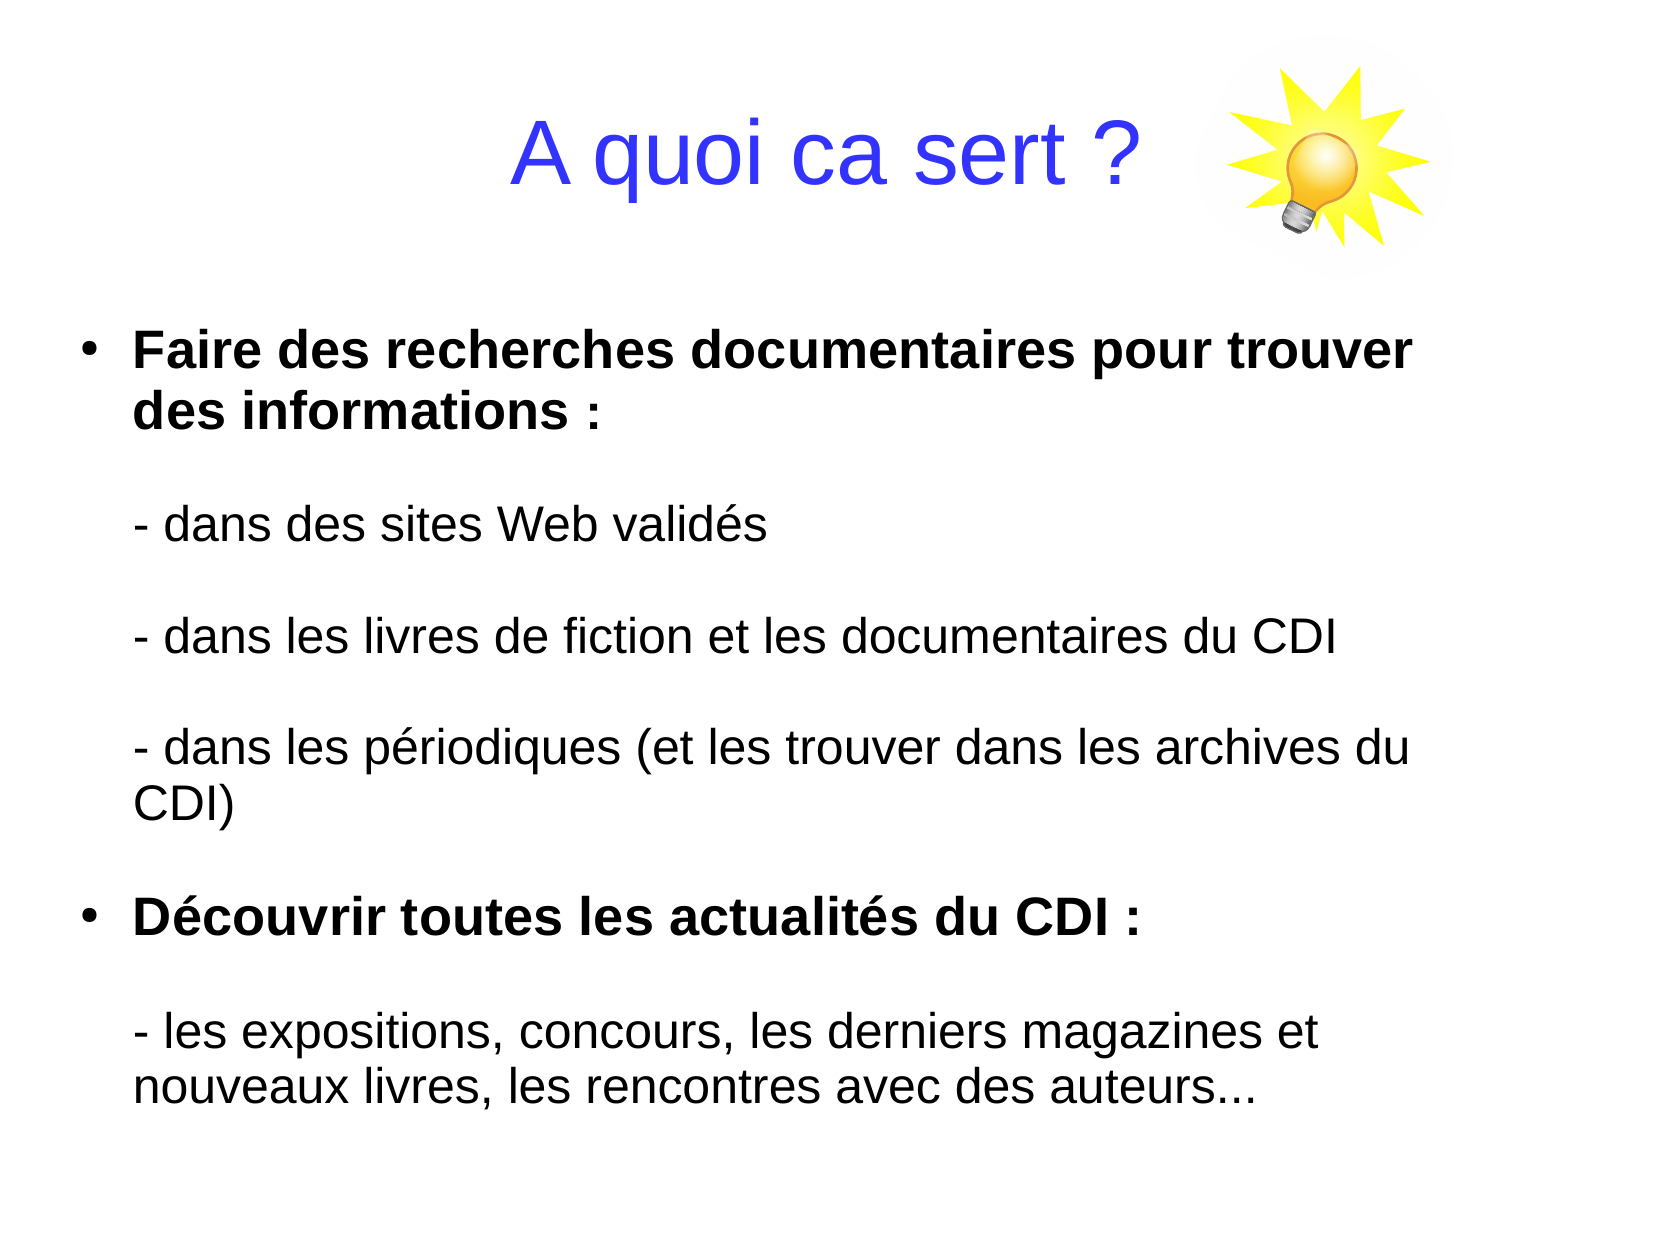

# A quoi ca sert ?
Faire des recherches documentaires pour trouver des informations :
- dans des sites Web validés
- dans les livres de fiction et les documentaires du CDI
- dans les périodiques (et les trouver dans les archives du CDI)
Découvrir toutes les actualités du CDI :
- les expositions, concours, les derniers magazines et nouveaux livres, les rencontres avec des auteurs...